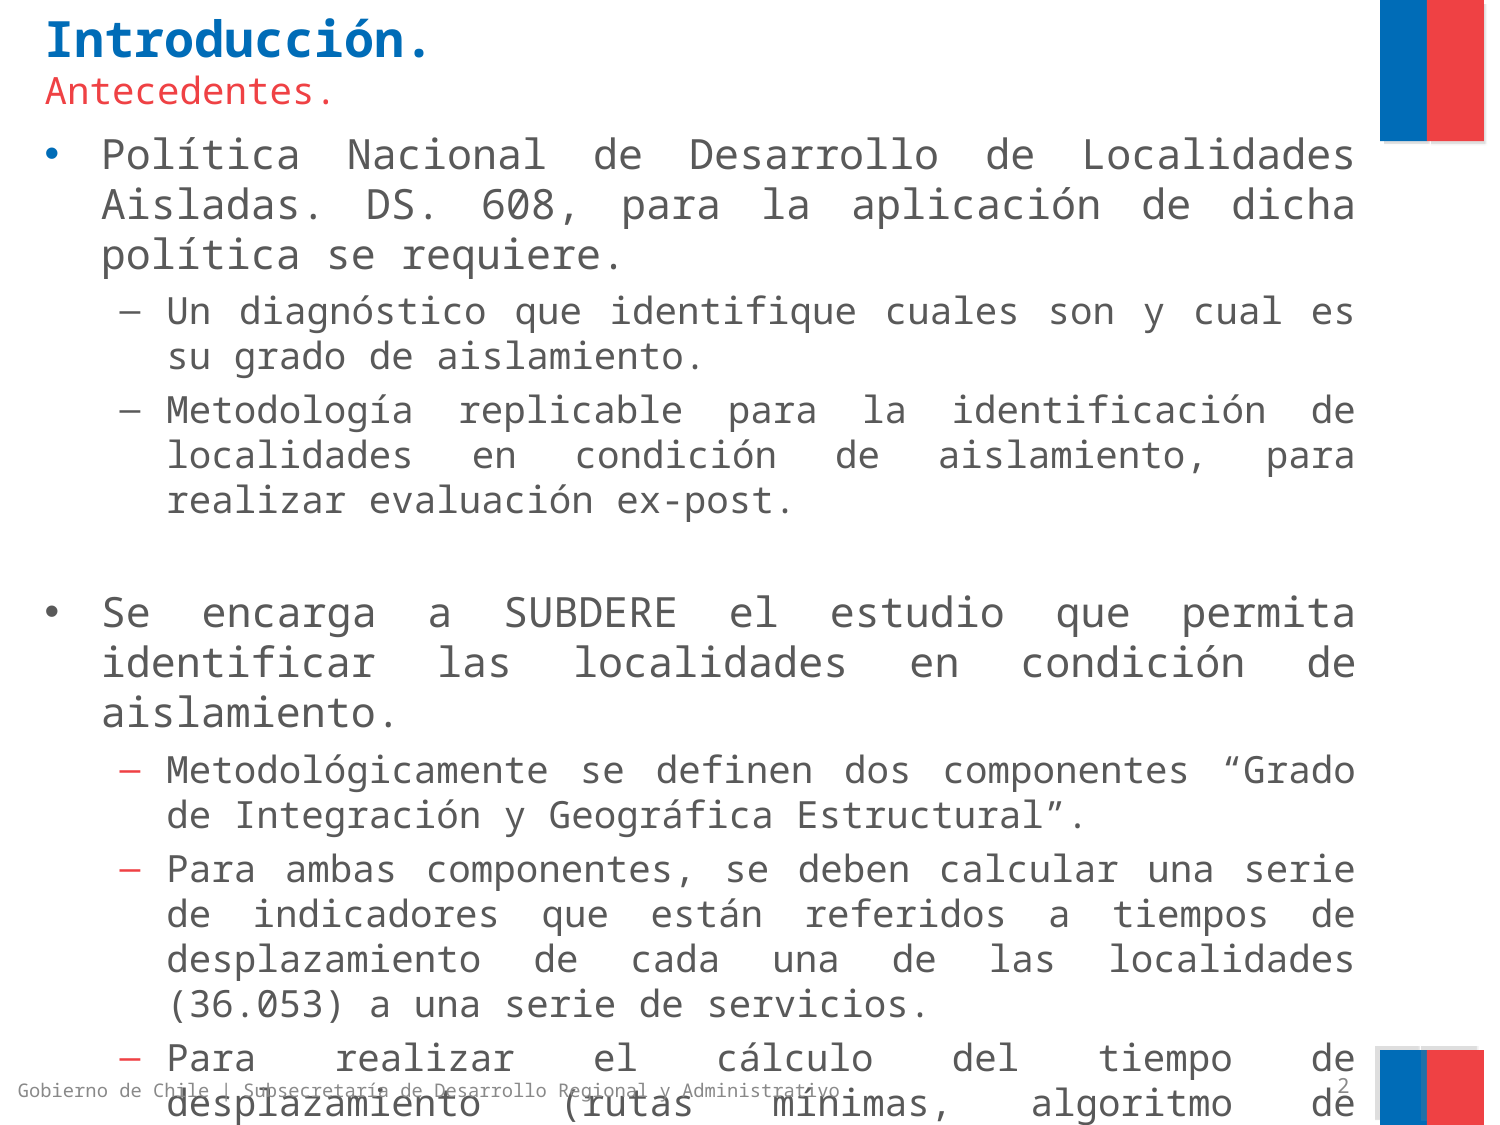

# Introducción. Antecedentes.
Política Nacional de Desarrollo de Localidades Aisladas. DS. 608, para la aplicación de dicha política se requiere.
Un diagnóstico que identifique cuales son y cual es su grado de aislamiento.
Metodología replicable para la identificación de localidades en condición de aislamiento, para realizar evaluación ex-post.
Se encarga a SUBDERE el estudio que permita identificar las localidades en condición de aislamiento.
Metodológicamente se definen dos componentes “Grado de Integración y Geográfica Estructural”.
Para ambas componentes, se deben calcular una serie de indicadores que están referidos a tiempos de desplazamiento de cada una de las localidades (36.053) a una serie de servicios.
Para realizar el cálculo del tiempo de desplazamiento (rutas mínimas, algoritmo de Dijkstra) es necesario con una red (cobertura de líneas) y que posea el tiempo en cada uno de sus segmentos el tiempo que demoraría en recorrerse.
Gobierno de Chile | Subsecretaría de Desarrollo Regional y Administrativo